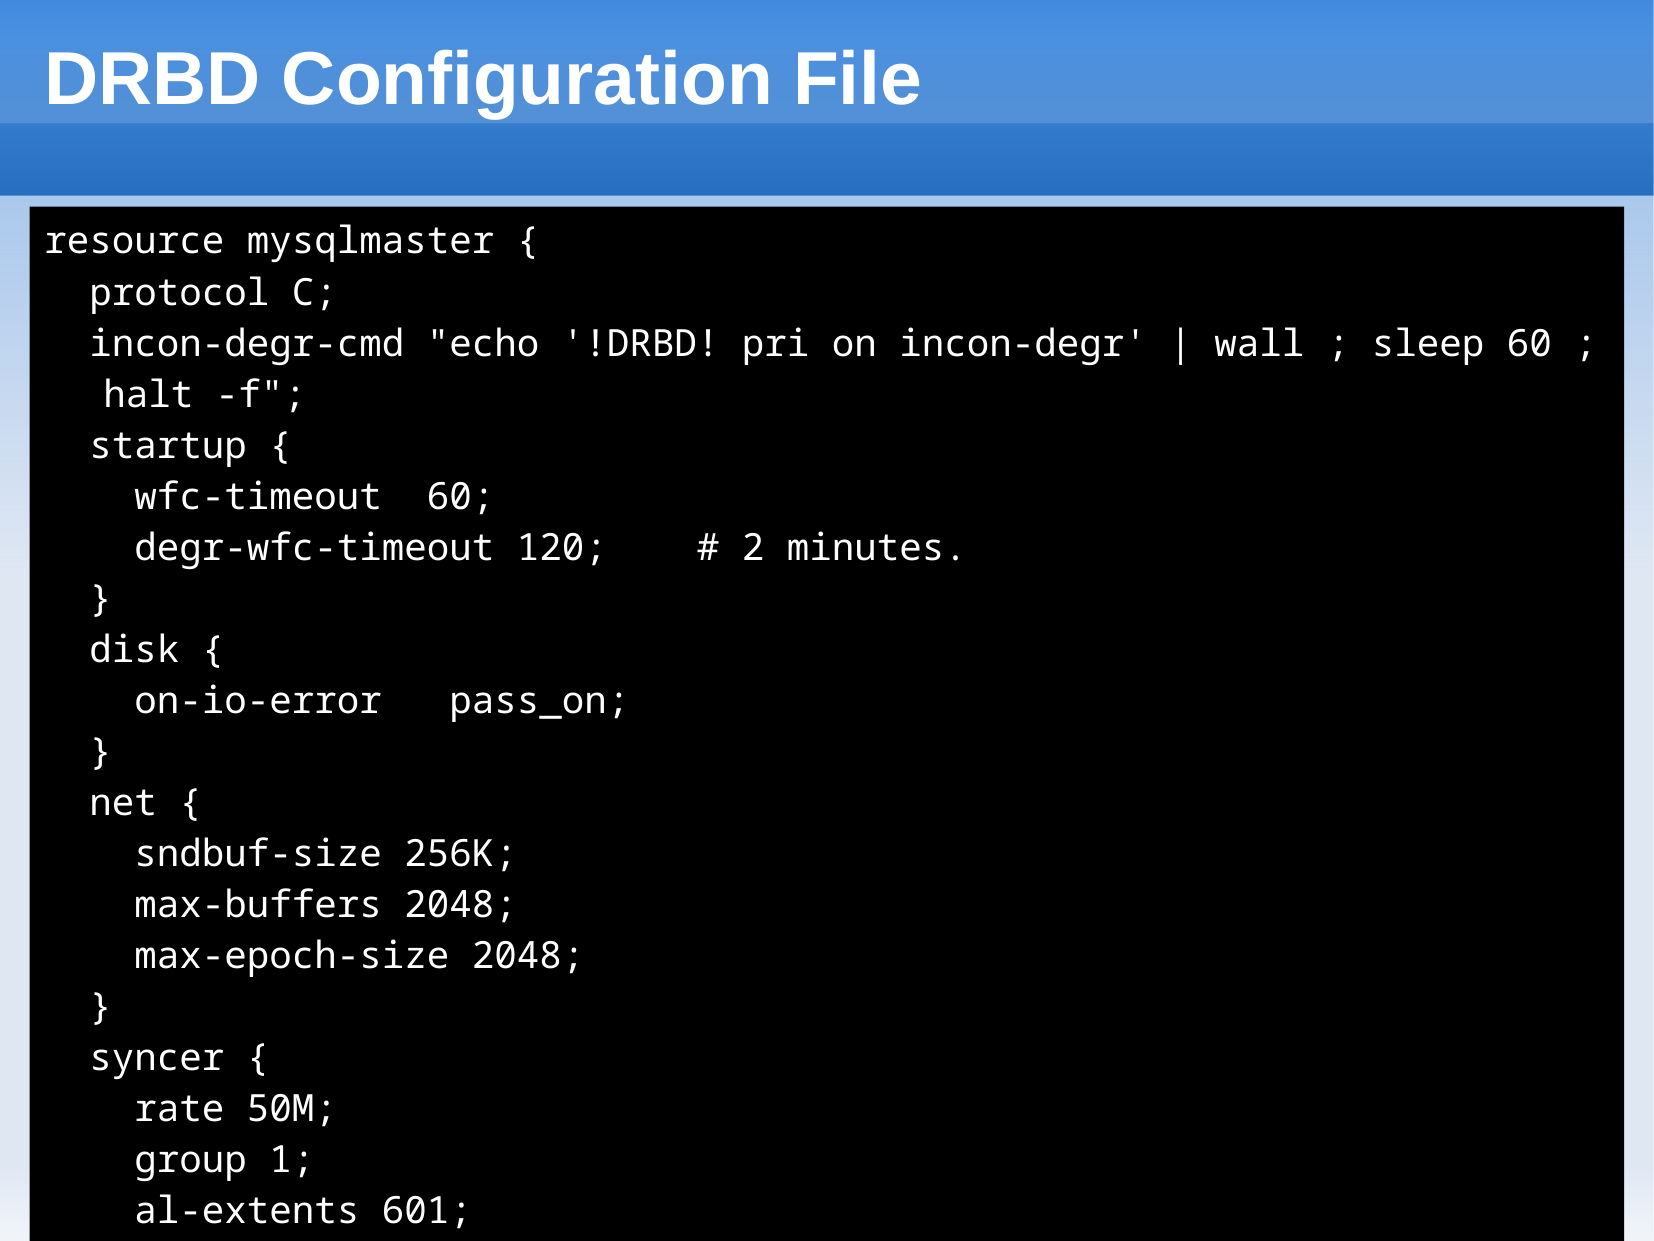

DRBD Configuration File
resource mysqlmaster {
 protocol C;
 incon-degr-cmd "echo '!DRBD! pri on incon-degr' | wall ; sleep 60 ; halt -f";
 startup {
 wfc-timeout 60;
 degr-wfc-timeout 120; # 2 minutes.
 }
 disk {
 on-io-error pass_on;
 }
 net {
 sndbuf-size 256K;
 max-buffers 2048;
 max-epoch-size 2048;
 }
 syncer {
 rate 50M;
 group 1;
 al-extents 601;
 }